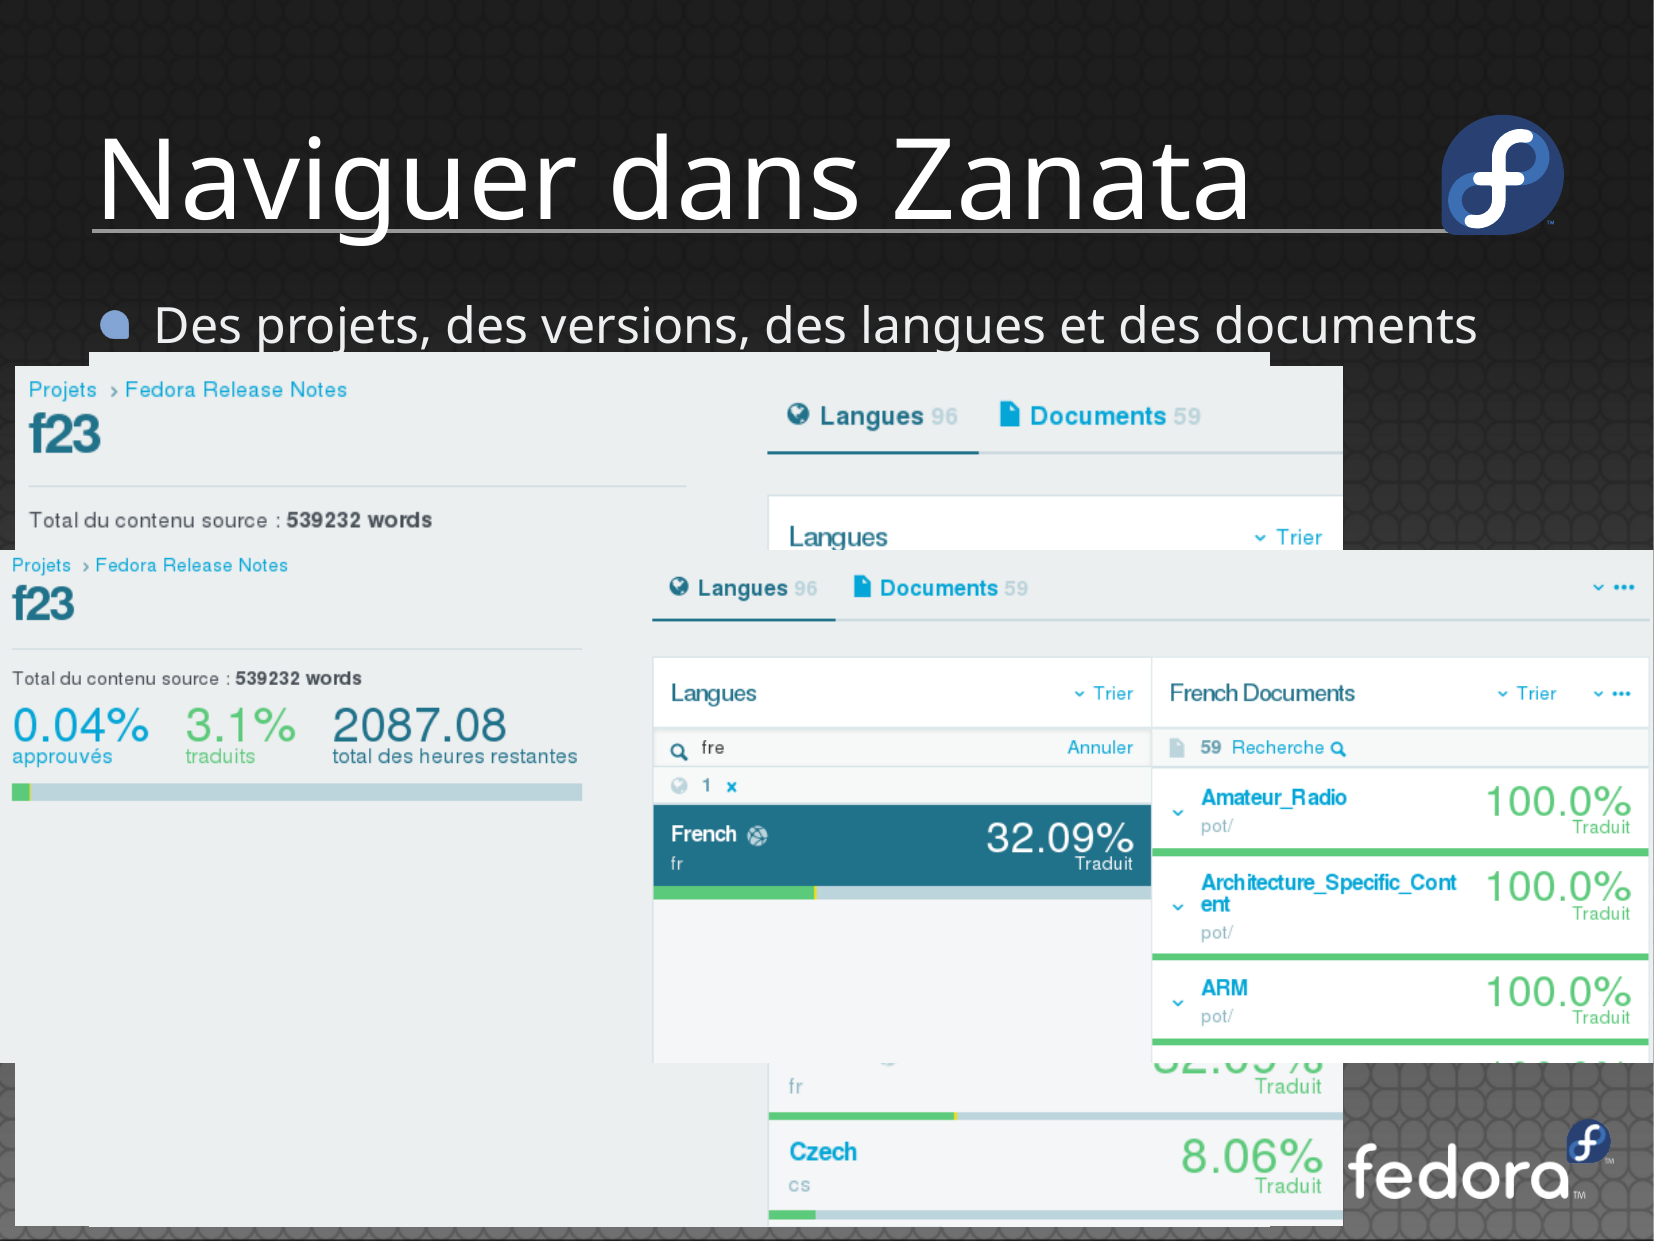

Naviguer dans Zanata
# Des projets, des versions, des langues et des documents